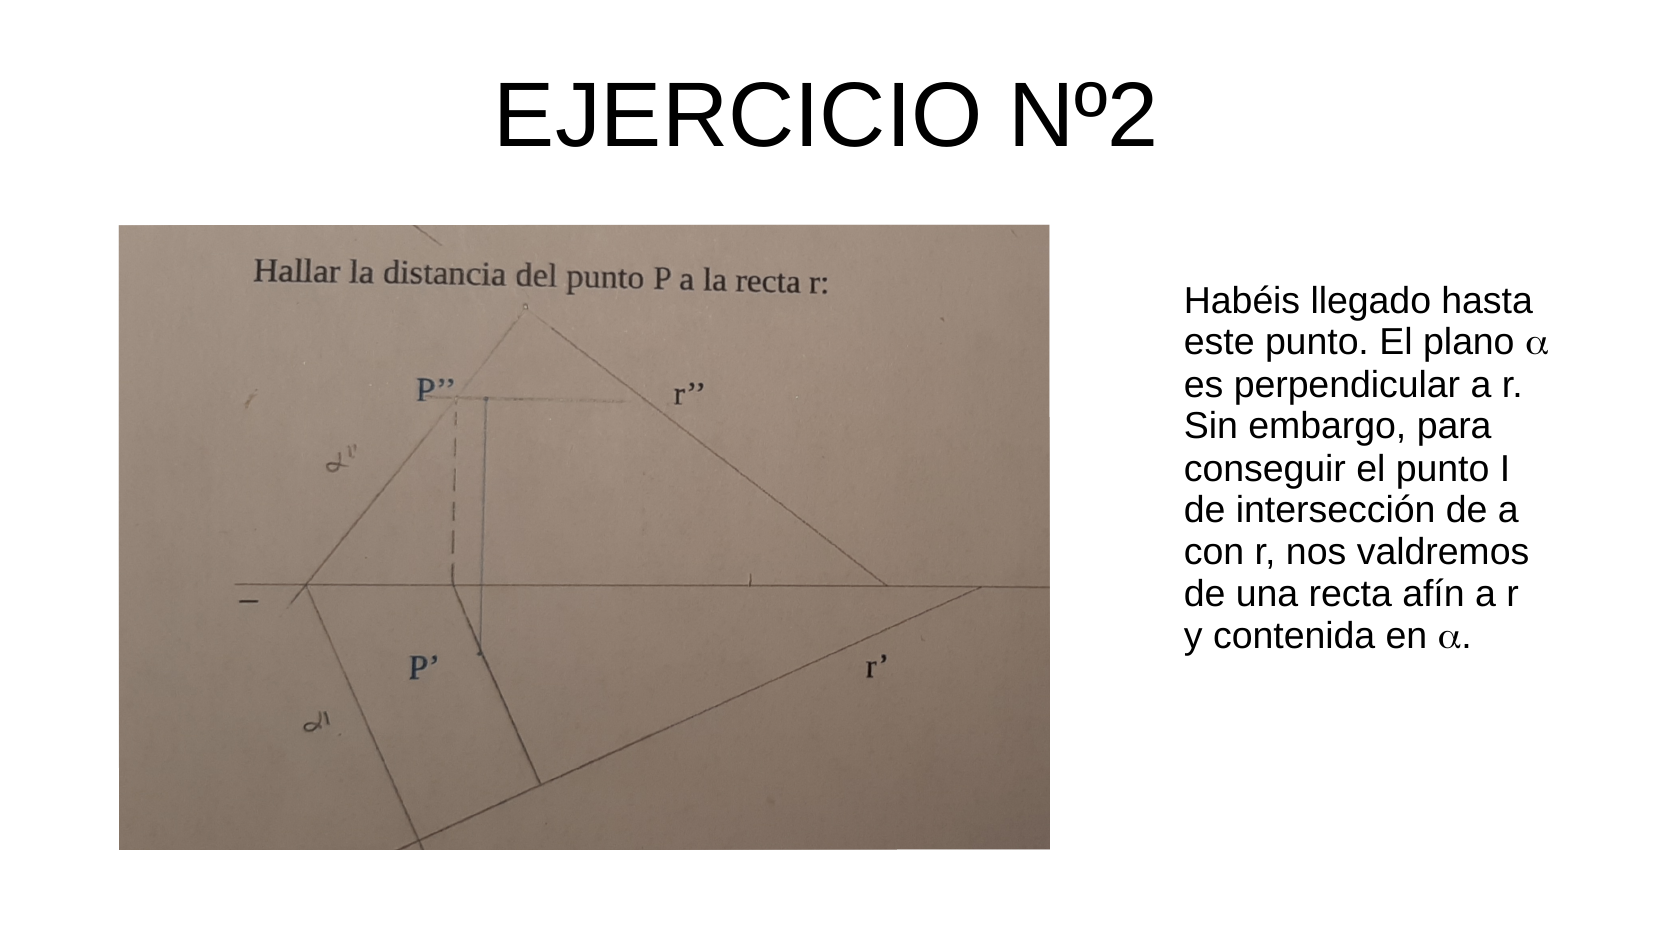

# EJERCICIO Nº2
Habéis llegado hasta
este punto. El plano a
es perpendicular a r.
Sin embargo, para
conseguir el punto I
de intersección de a
con r, nos valdremos
de una recta afín a r
y contenida en a.